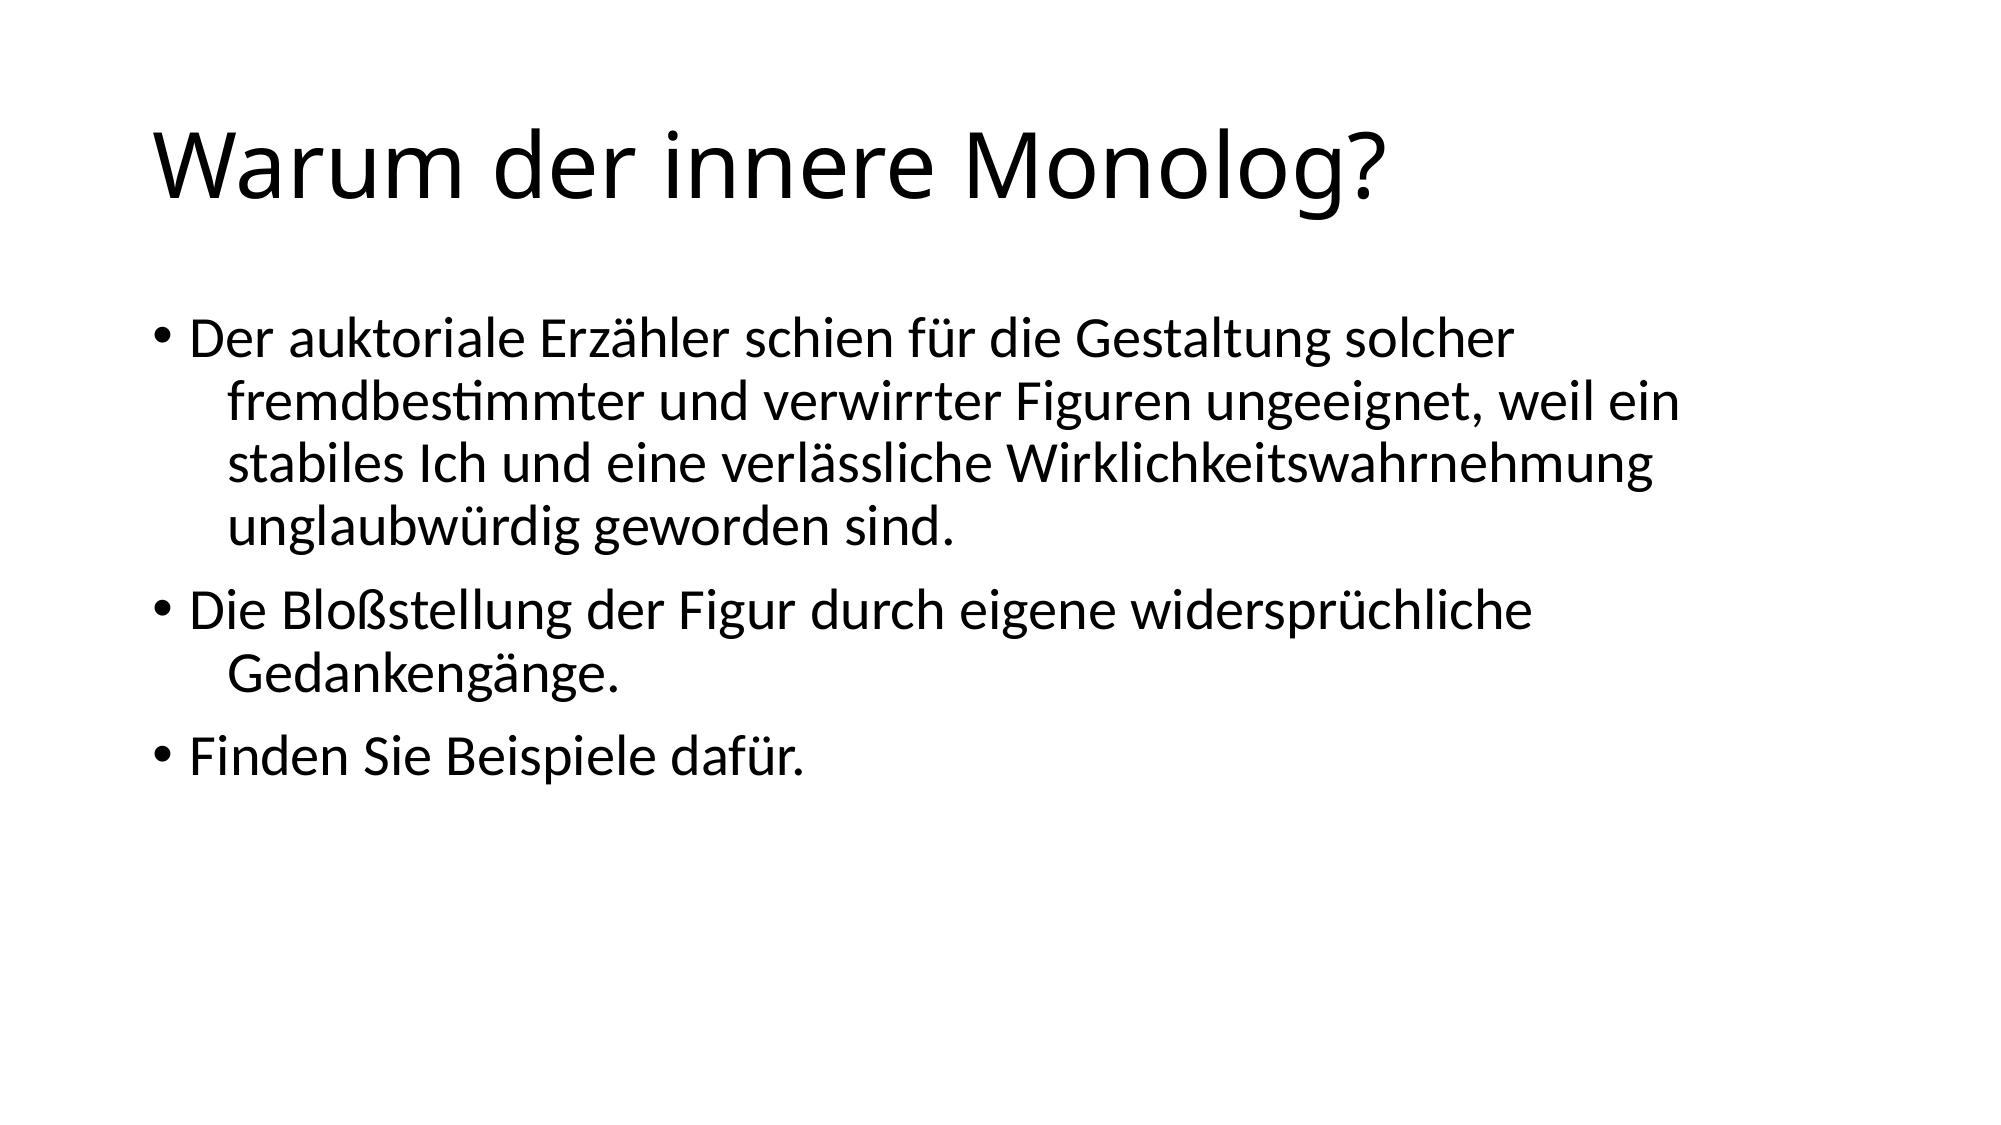

# Warum der innere Monolog?
Der auktoriale Erzähler schien für die Gestaltung solcher fremdbestimmter und verwirrter Figuren ungeeignet, weil ein stabiles Ich und eine verlässliche Wirklichkeitswahrnehmung unglaubwürdig geworden sind.
Die Bloßstellung der Figur durch eigene widersprüchliche Gedankengänge.
Finden Sie Beispiele dafür.